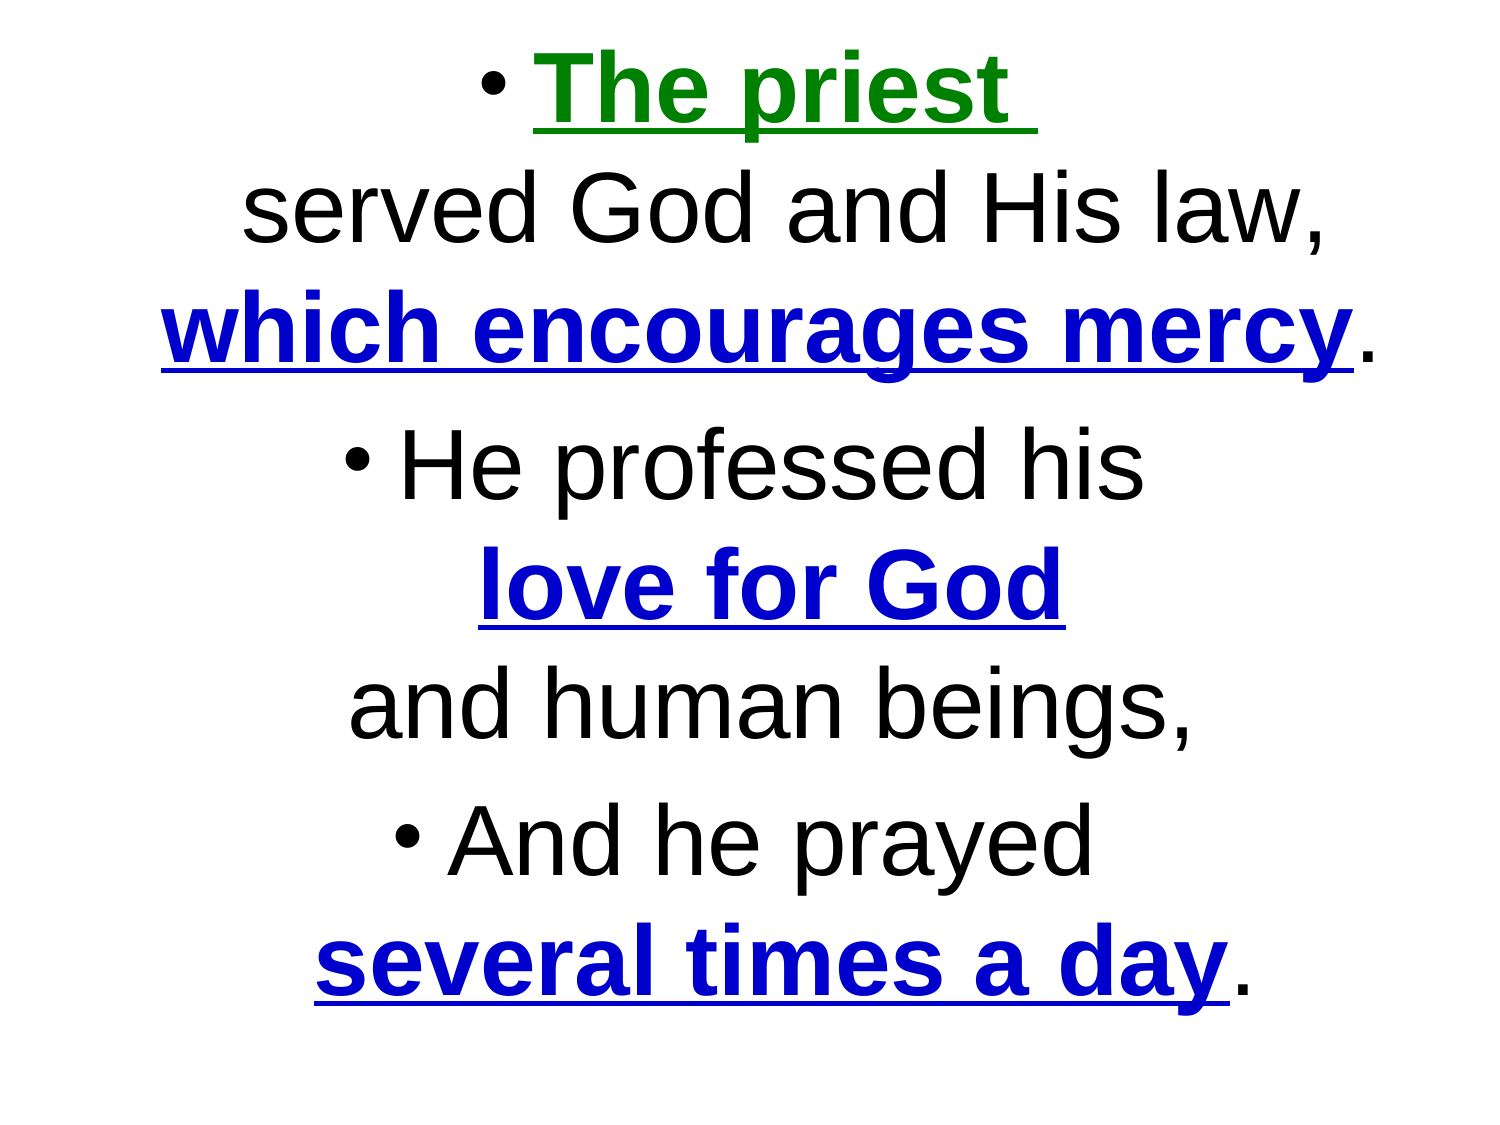

# The priest served God and His law, which encourages mercy.
He professed his
love for God
and human beings,
And he prayed
several times a day.
12